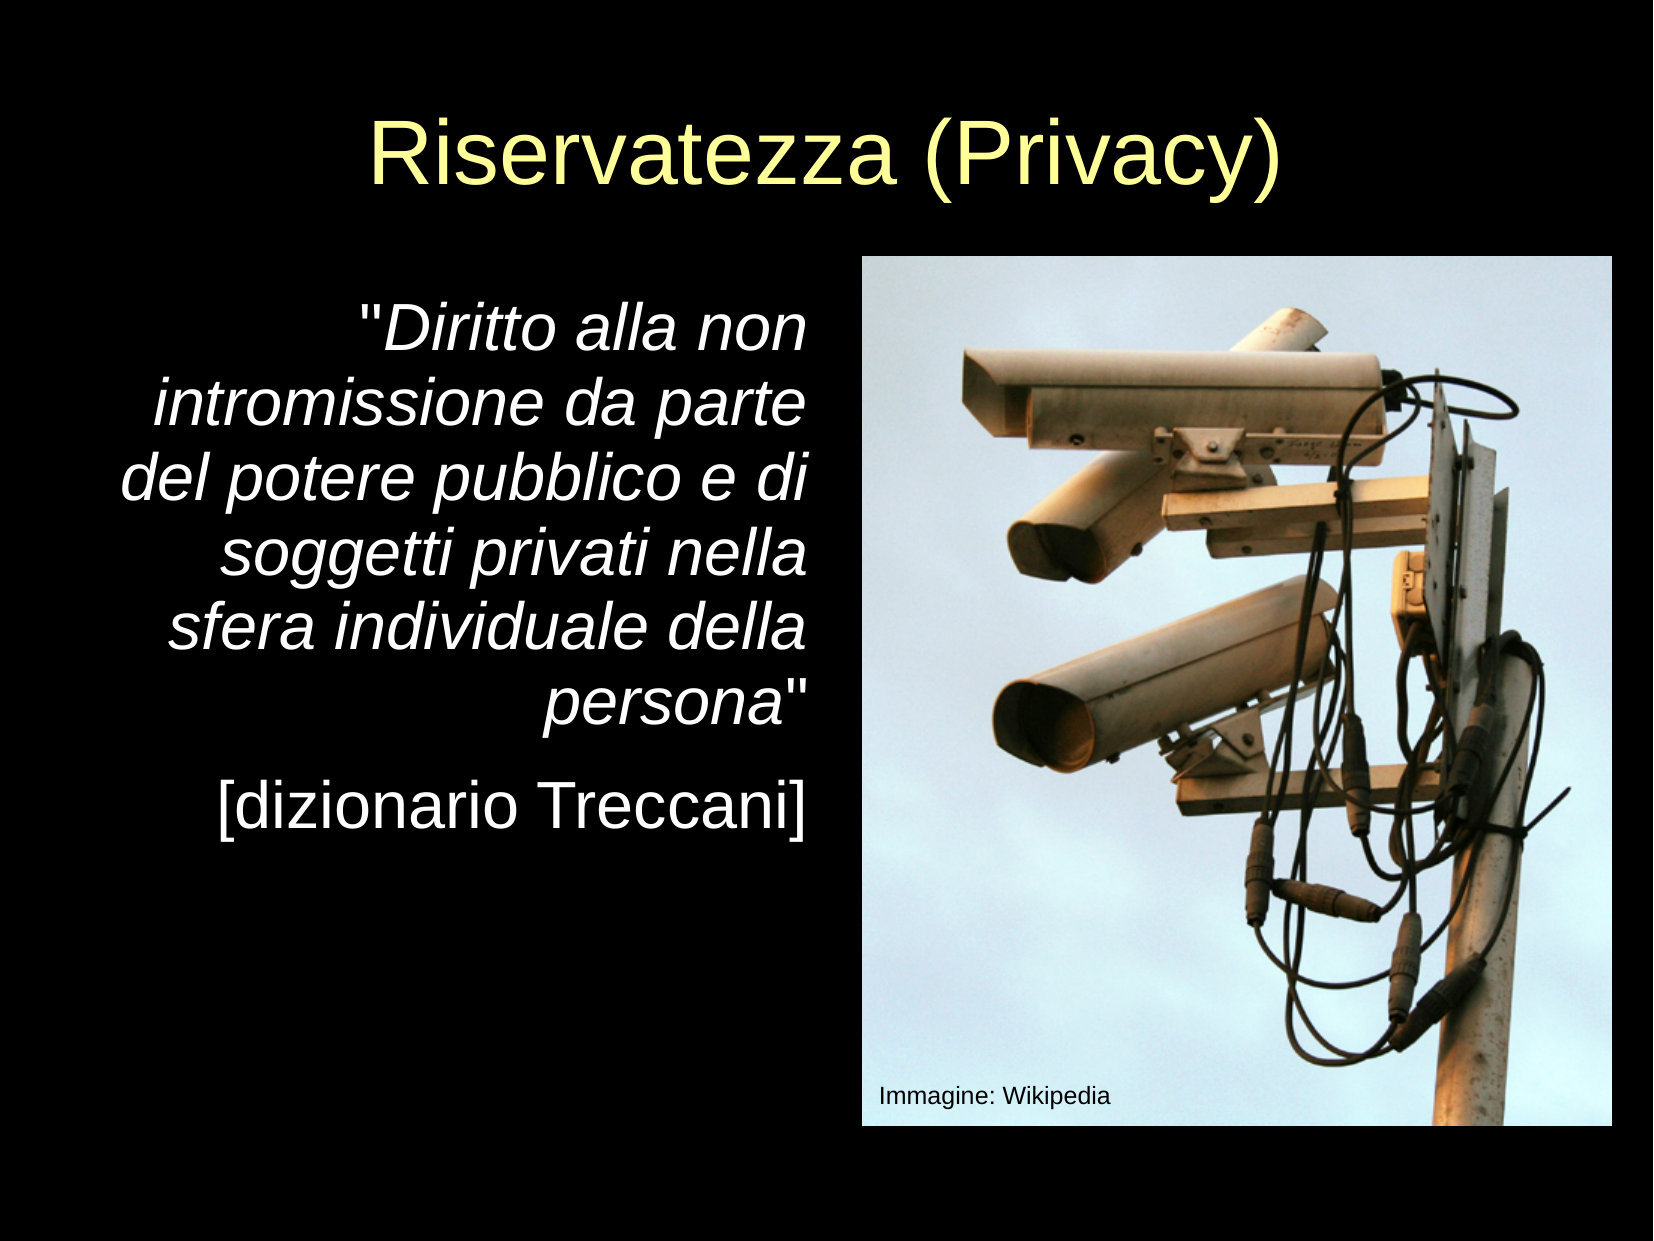

# Riservatezza (Privacy)
"Diritto alla non intromissione da parte del potere pubblico e di soggetti privati nella sfera individuale della persona"
[dizionario Treccani]
Immagine: Wikipedia